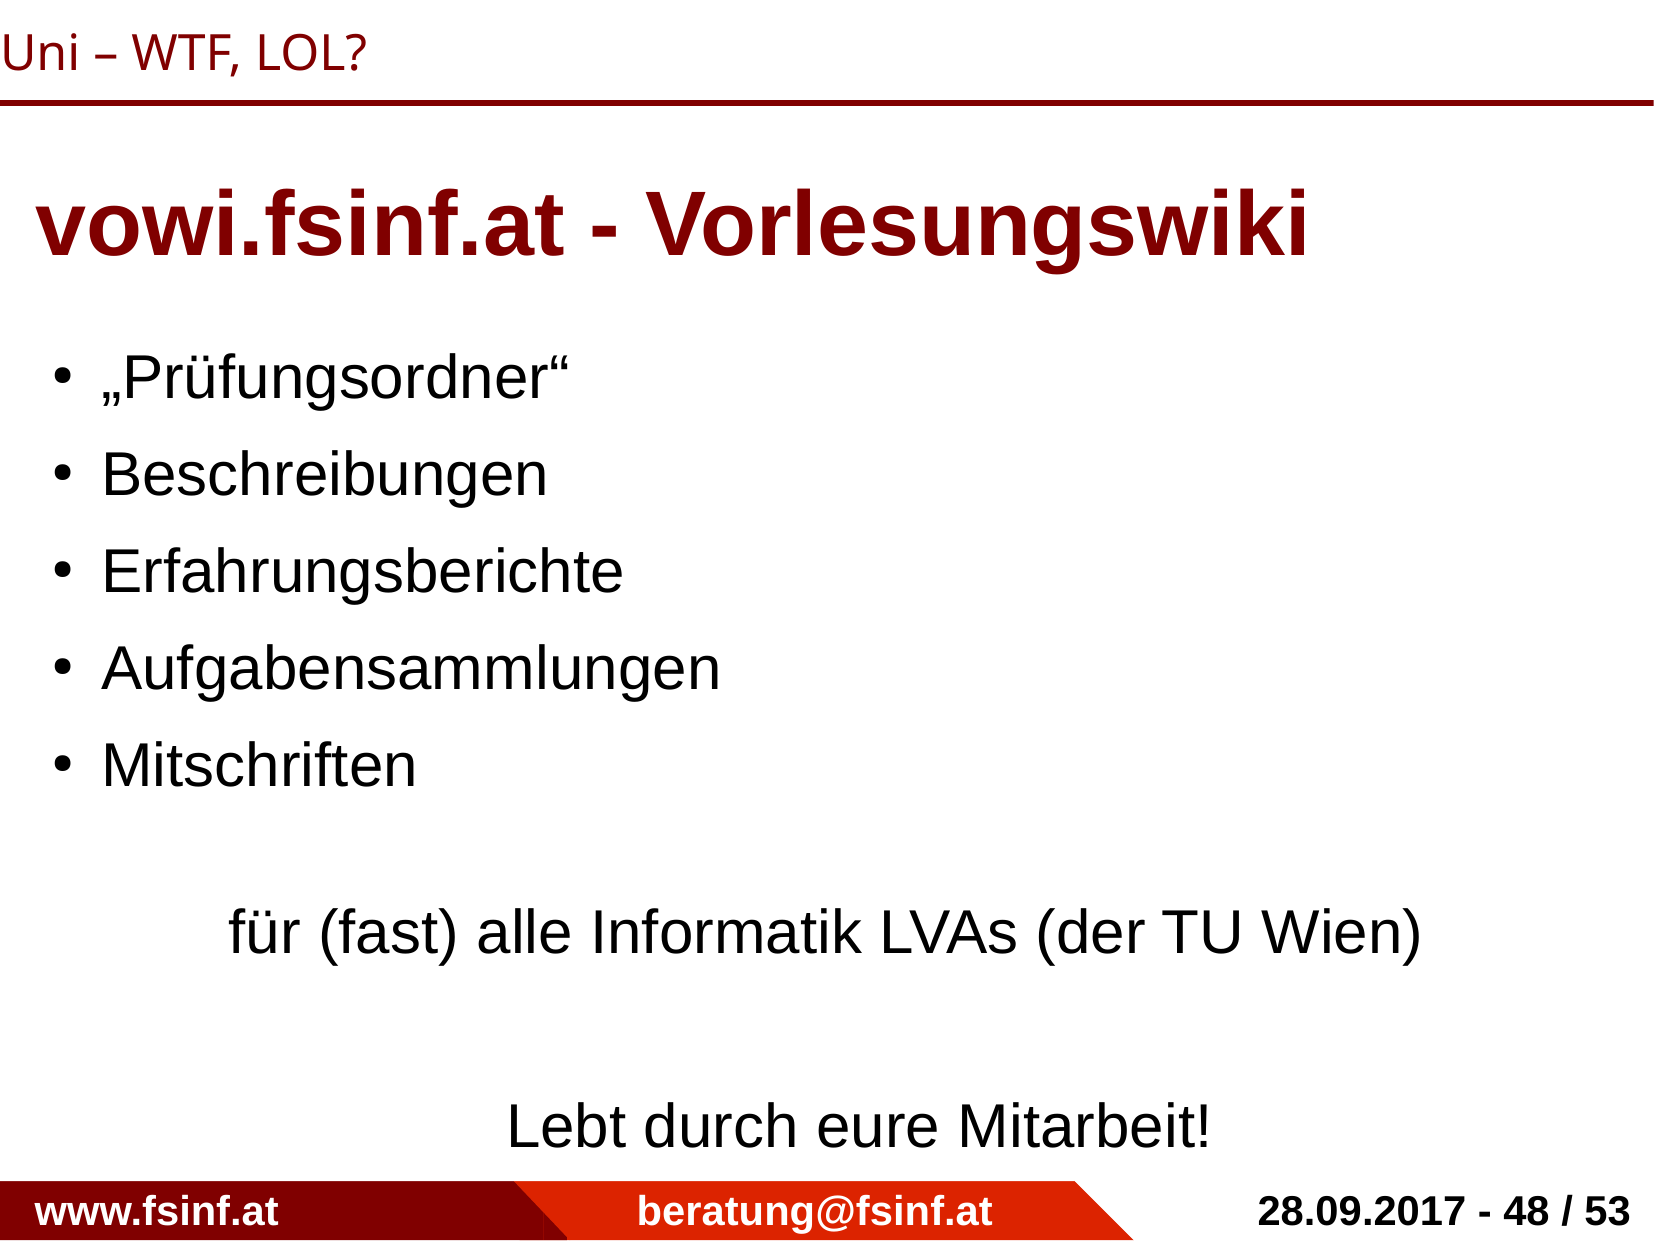

# vowi.fsinf.at - Vorlesungswiki
„Prüfungsordner“
Beschreibungen
Erfahrungsberichte
Aufgabensammlungen
Mitschriften
für (fast) alle Informatik LVAs (der TU Wien)
Lebt durch eure Mitarbeit!